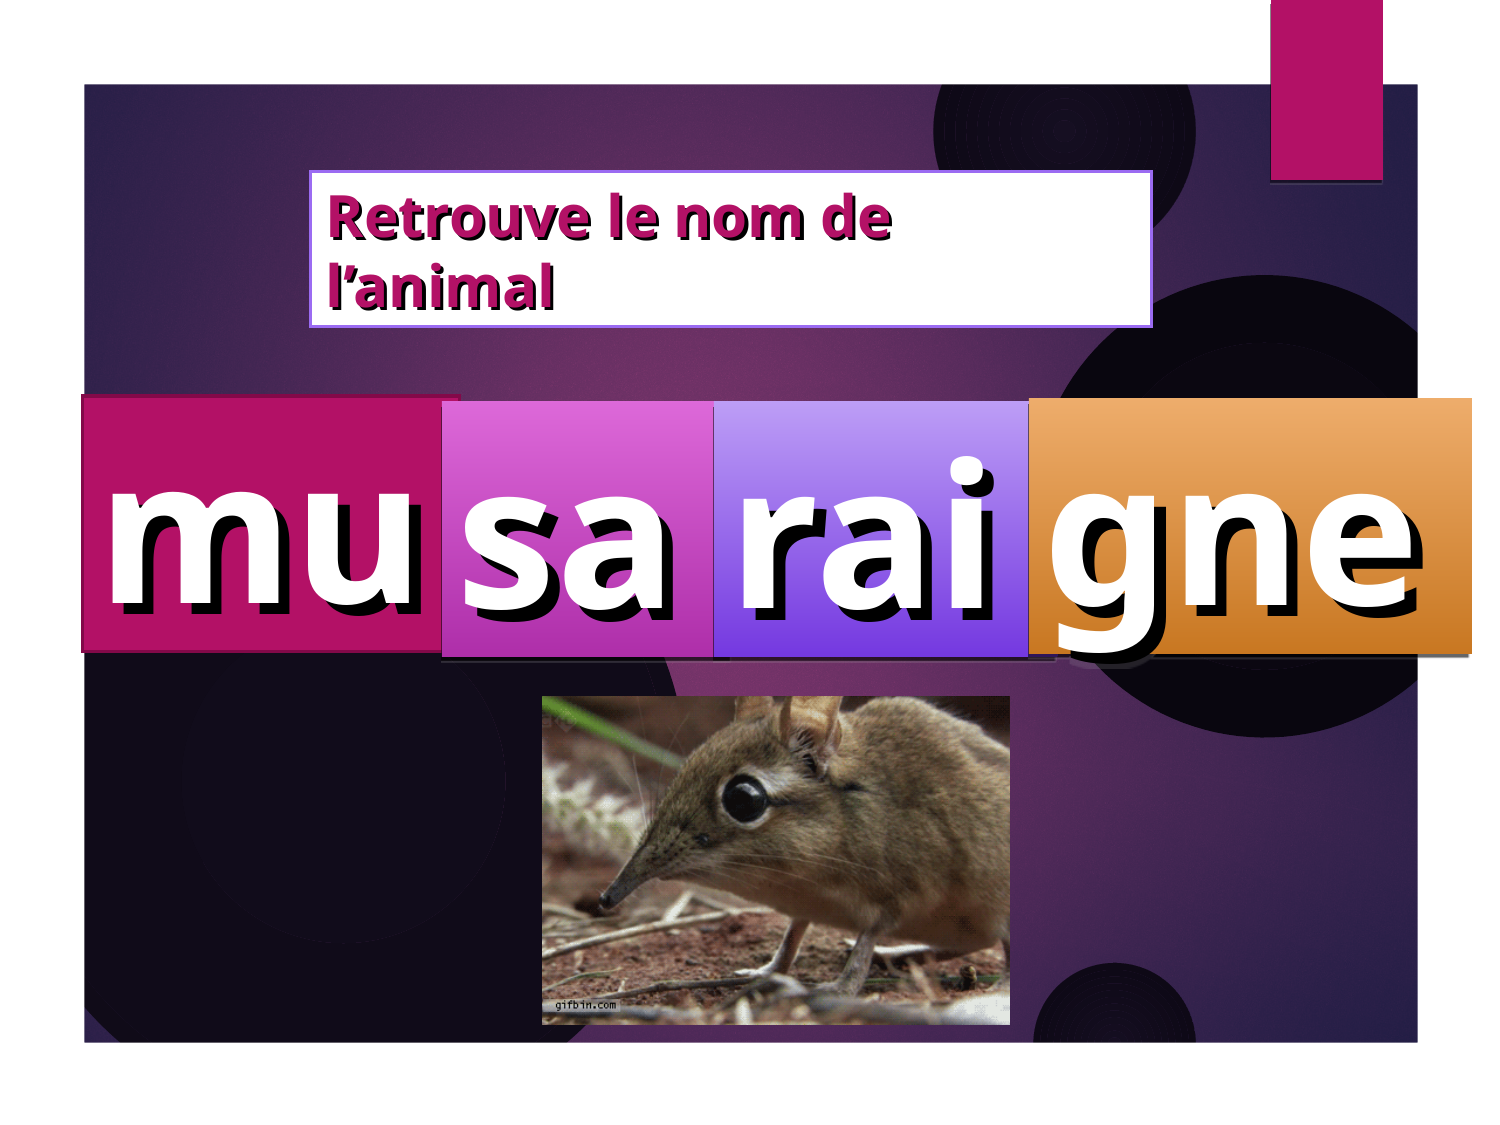

Retrouve le nom de l’animal
mu
gne
sa
rai